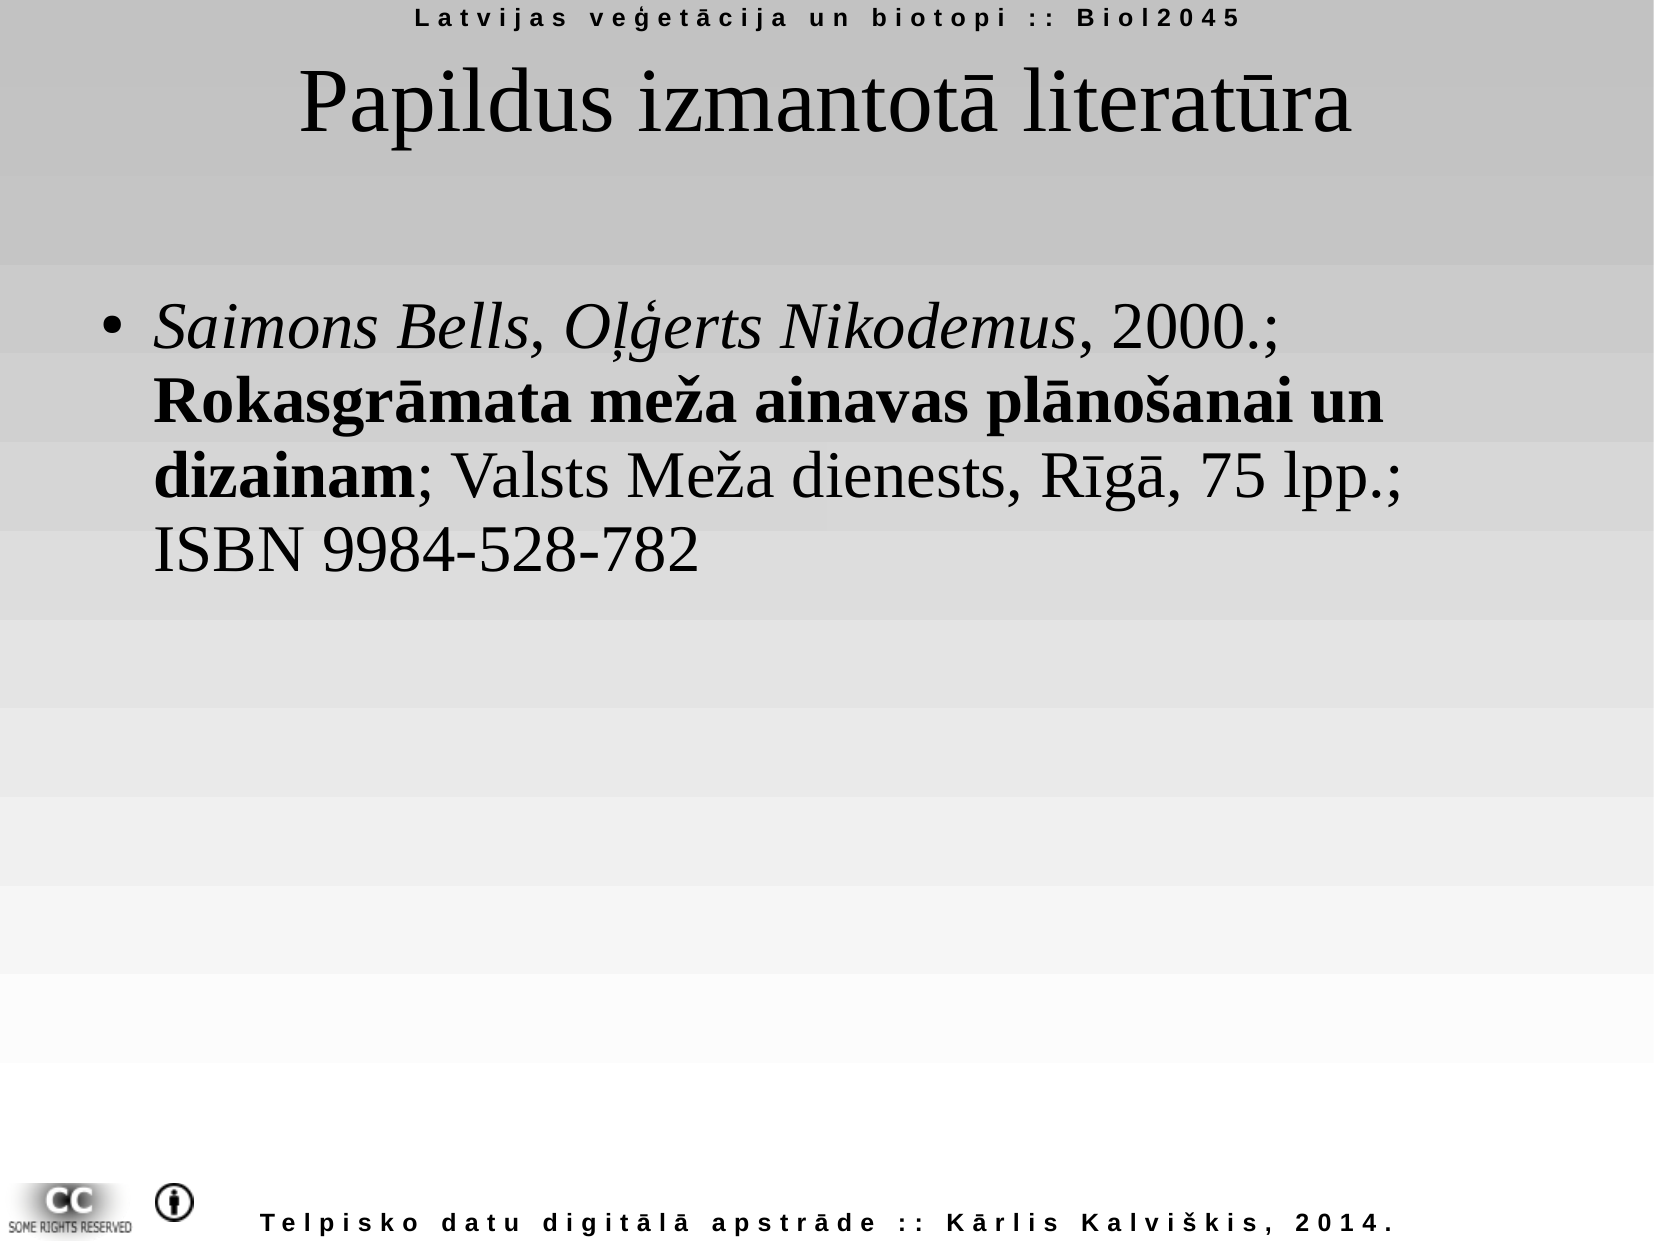

# Papildus izmantotā literatūra
Saimons Bells, Oļģerts Nikodemus, 2000.; Rokasgrāmata meža ainavas plānošanai un dizainam; Valsts Meža dienests, Rīgā, 75 lpp.; ISBN 9984-528-782